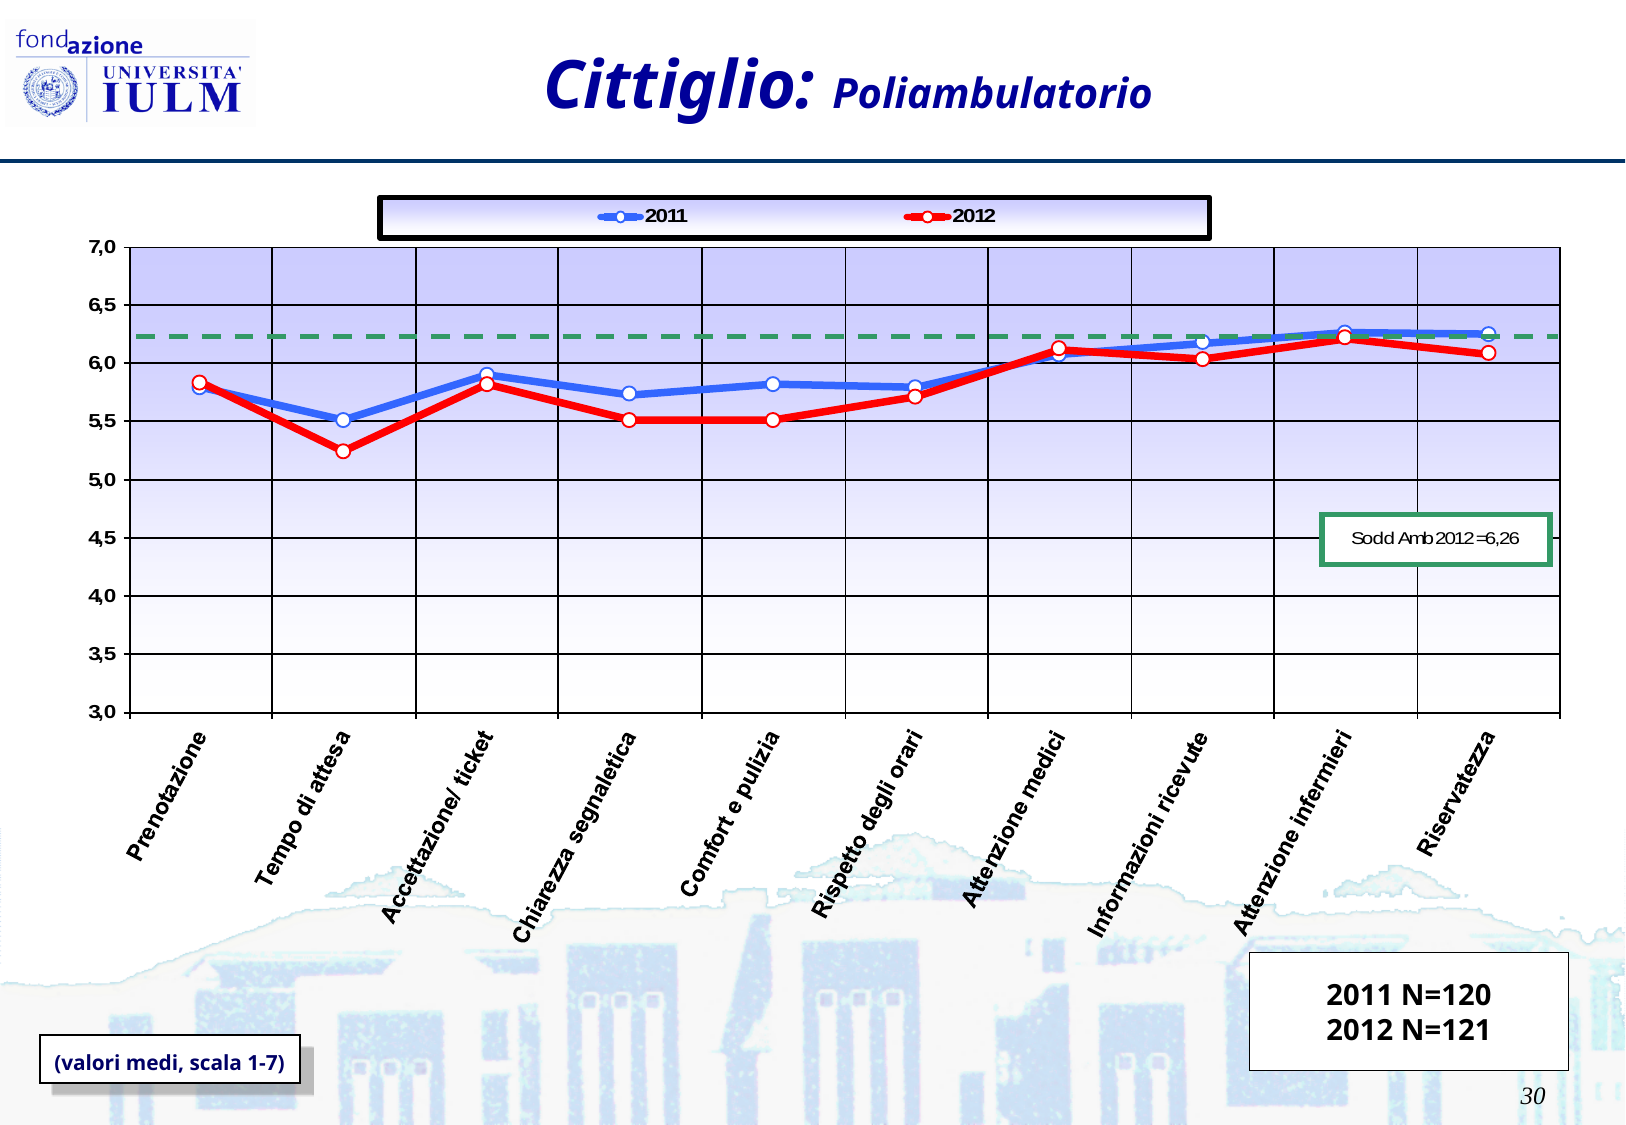

Cittiglio: Poliambulatorio
2011 N=120
2012 N=121
(valori medi, scala 1-7)